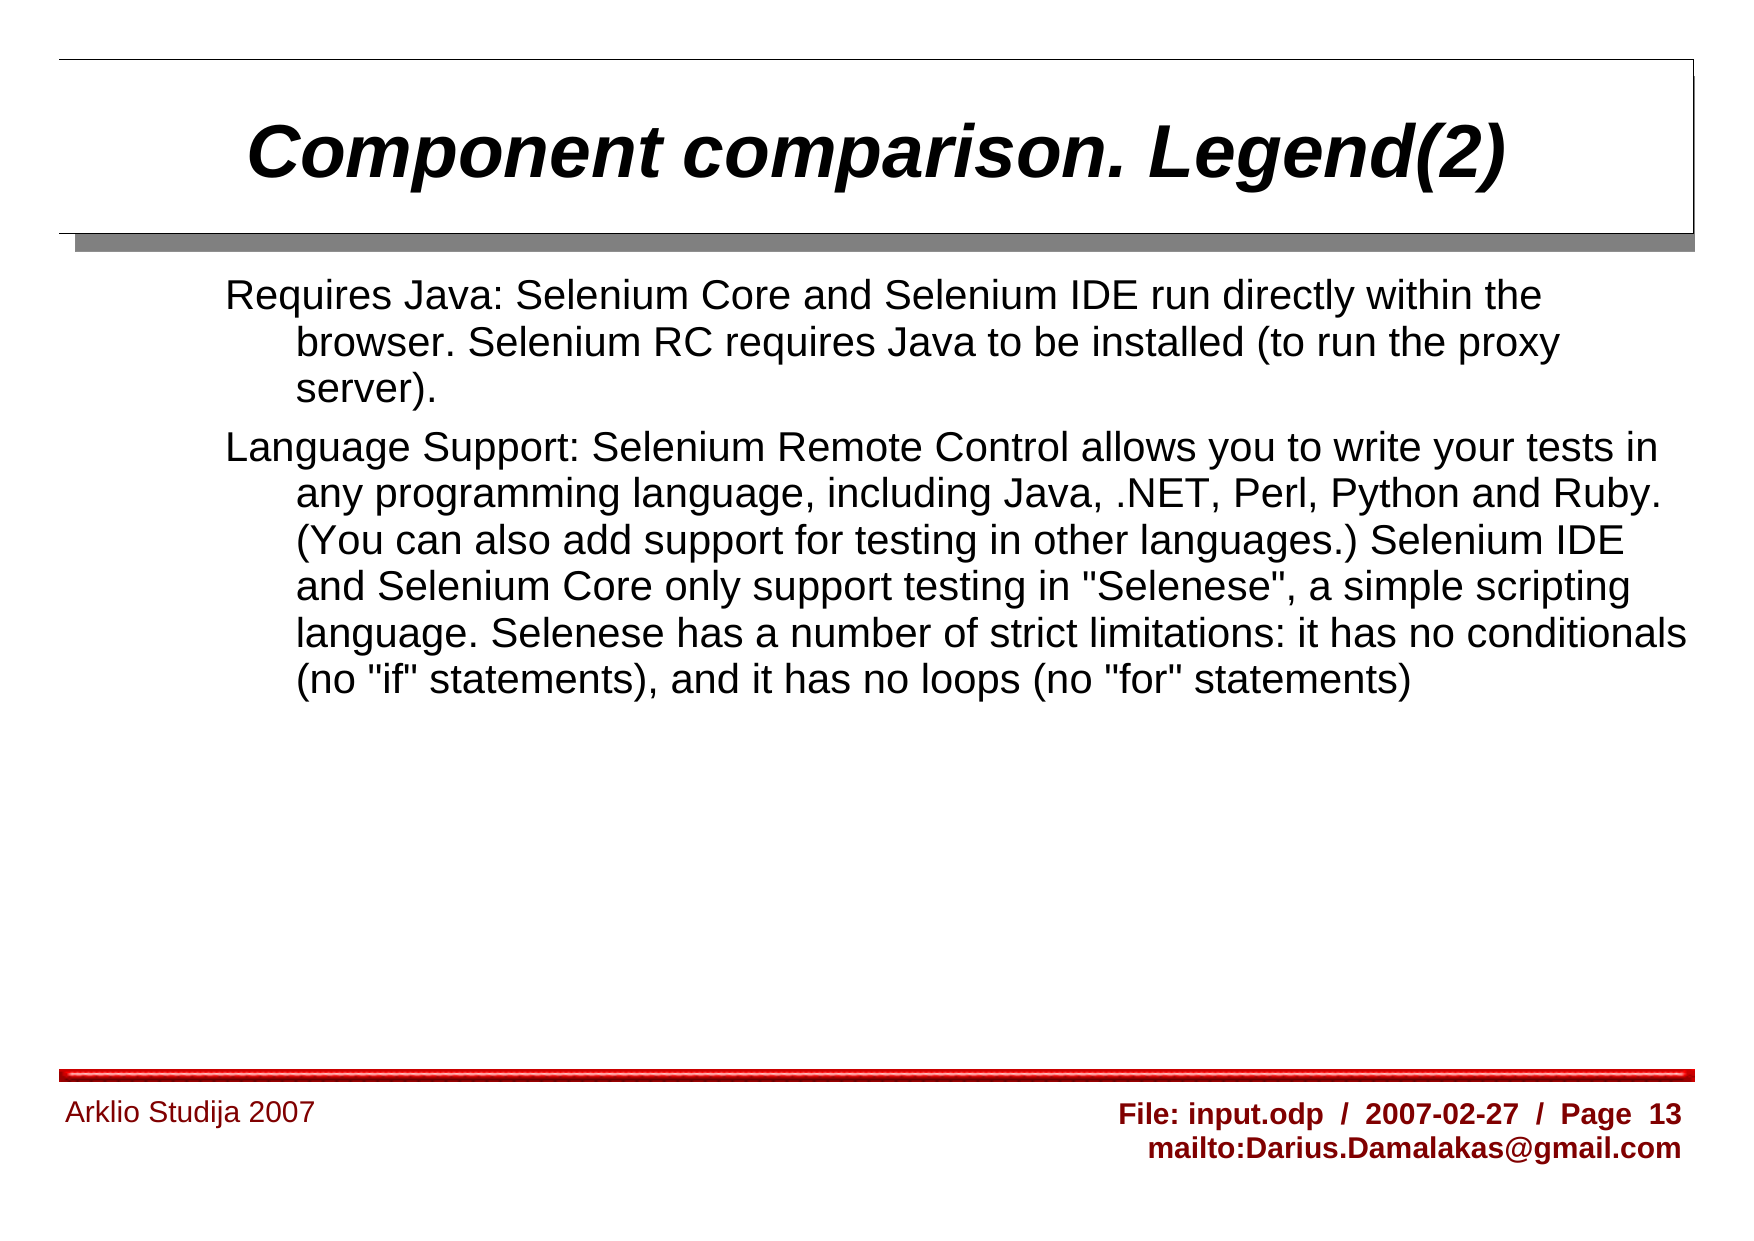

# Component comparison. Legend(2)
Requires Java: Selenium Core and Selenium IDE run directly within the browser. Selenium RC requires Java to be installed (to run the proxy server).
Language Support: Selenium Remote Control allows you to write your tests in any programming language, including Java, .NET, Perl, Python and Ruby. (You can also add support for testing in other languages.) Selenium IDE and Selenium Core only support testing in "Selenese", a simple scripting language. Selenese has a number of strict limitations: it has no conditionals (no "if" statements), and it has no loops (no "for" statements)